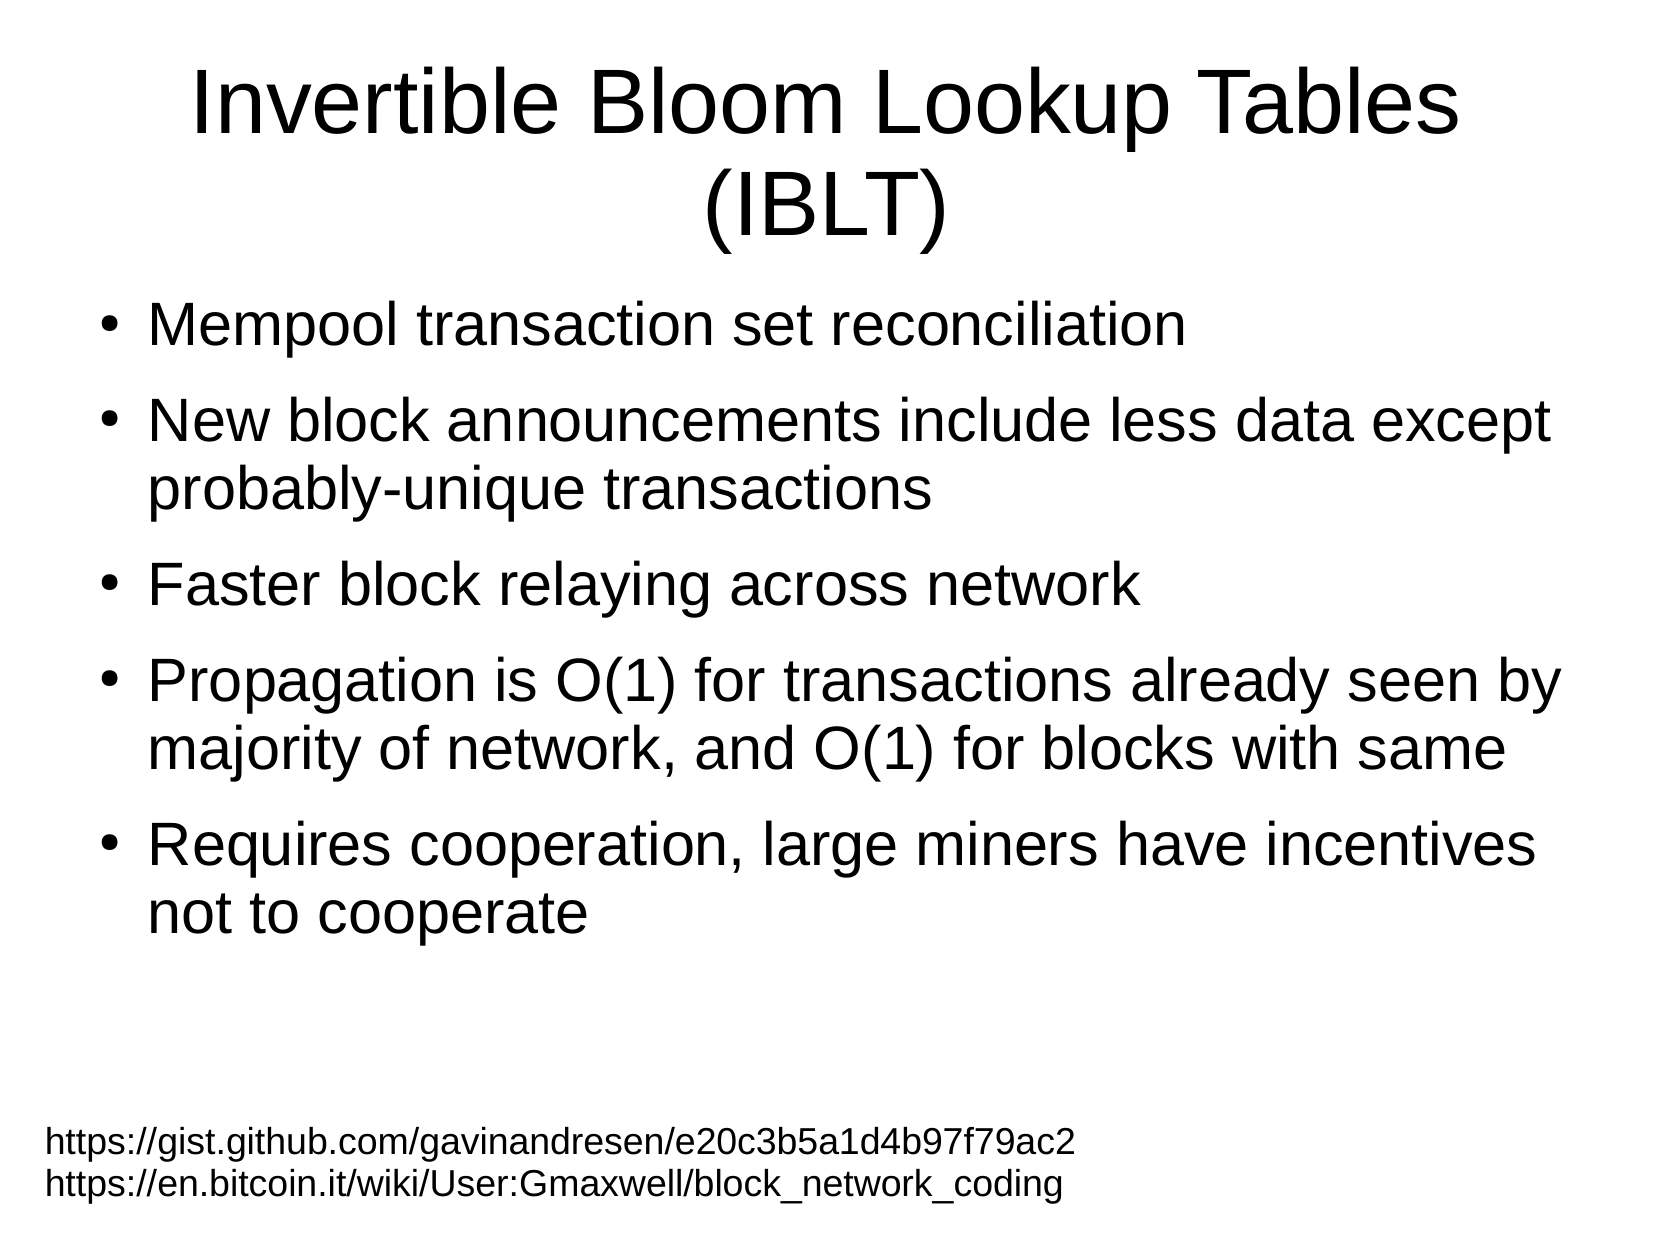

# Invertible Bloom Lookup Tables (IBLT)
Mempool transaction set reconciliation
New block announcements include less data except probably-unique transactions
Faster block relaying across network
Propagation is O(1) for transactions already seen by majority of network, and O(1) for blocks with same
Requires cooperation, large miners have incentives not to cooperate
https://gist.github.com/gavinandresen/e20c3b5a1d4b97f79ac2
https://en.bitcoin.it/wiki/User:Gmaxwell/block_network_coding